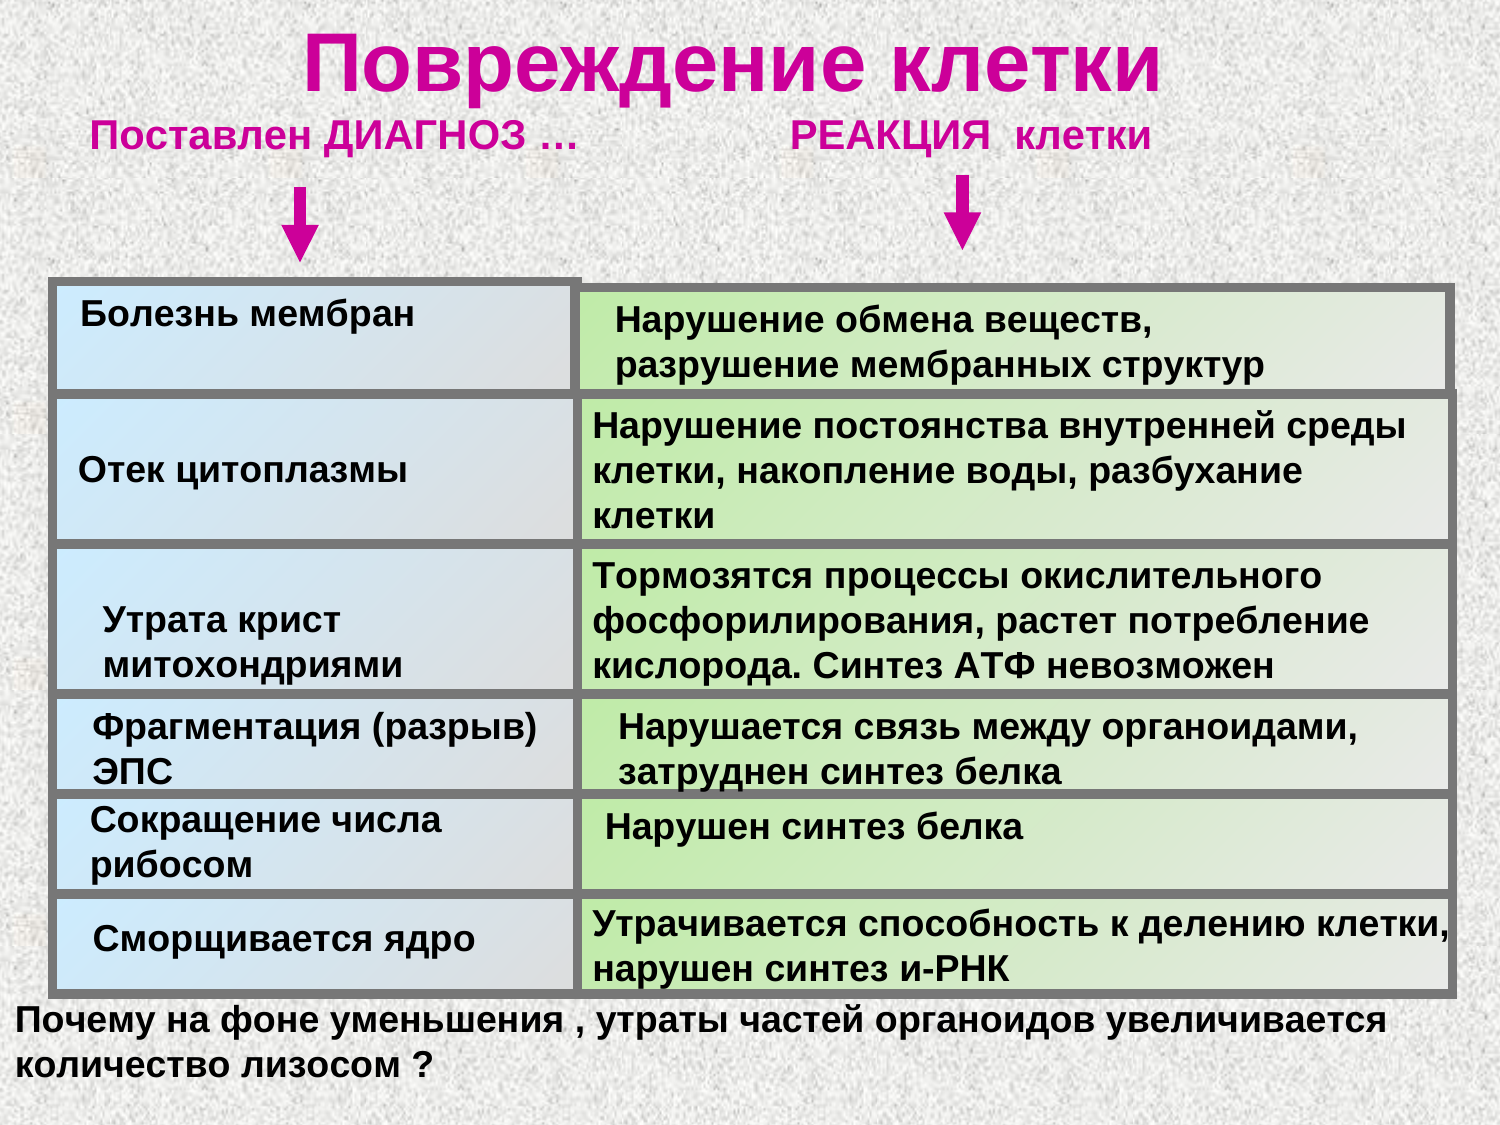

Повреждение клетки
Поставлен ДИАГНОЗ …
РЕАКЦИЯ клетки
Болезнь мембран
Нарушение обмена веществ,
разрушение мембранных структур
Нарушение постоянства внутренней среды
клетки, накопление воды, разбухание
клетки
Отек цитоплазмы
Тормозятся процессы окислительного
фосфорилирования, растет потребление
кислорода. Синтез АТФ невозможен
Утрата крист
митохондриями
Фрагментация (разрыв)
ЭПС
Нарушается связь между органоидами,
затруднен синтез белка
Сокращение числа рибосом
Нарушен синтез белка
Утрачивается способность к делению клетки,
нарушен синтез и-РНК
Сморщивается ядро
Почему на фоне уменьшения , утраты частей органоидов увеличивается количество лизосом ?